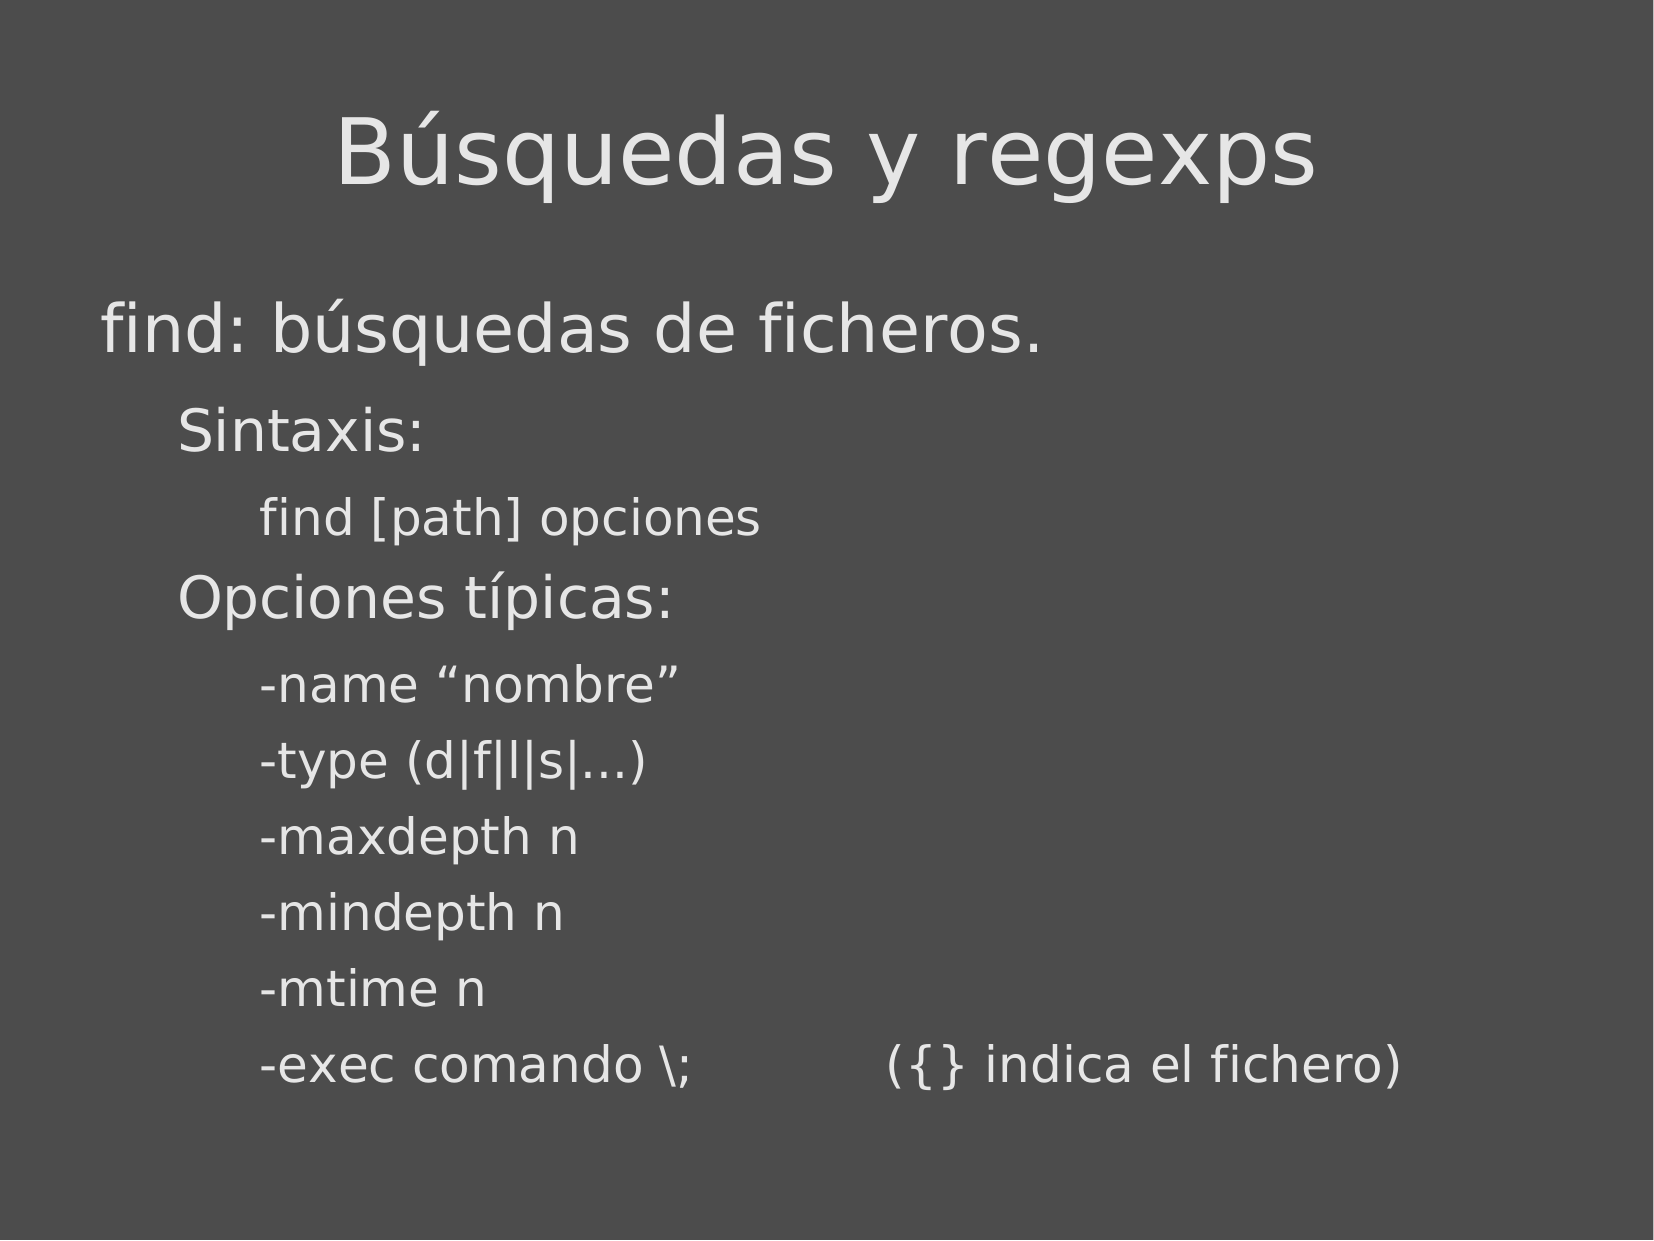

# Búsquedas y regexps
find: búsquedas de ficheros.
Sintaxis:
find [path] opciones
Opciones típicas:
-name “nombre”
-type (d|f|l|s|...)
-maxdepth n
-mindepth n
-mtime n
-exec comando \; 			({} indica el fichero)